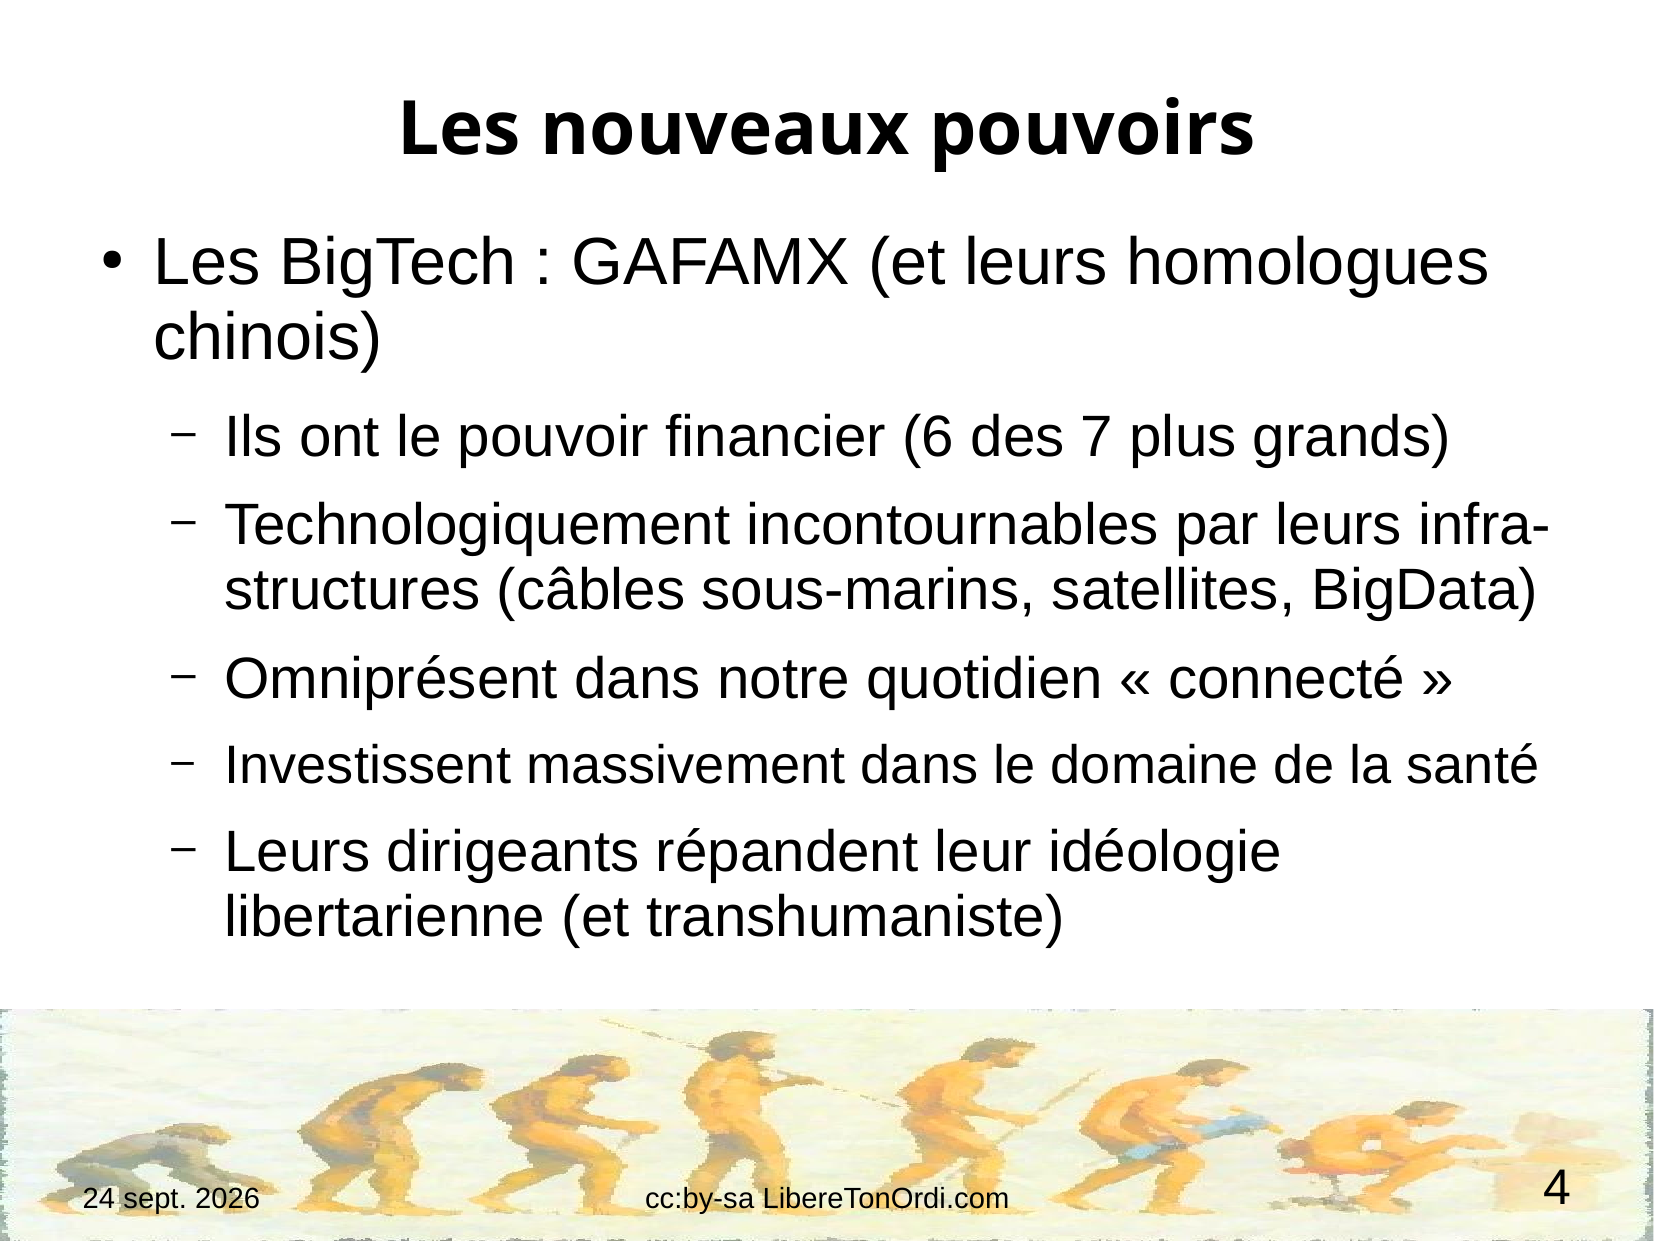

# Les nouveaux pouvoirs
Les BigTech : GAFAMX (et leurs homologues chinois)
Ils ont le pouvoir financier (6 des 7 plus grands)
Technologiquement incontournables par leurs infra-structures (câbles sous-marins, satellites, BigData)
Omniprésent dans notre quotidien « connecté »
Investissent massivement dans le domaine de la santé
Leurs dirigeants répandent leur idéologie libertarienne (et transhumaniste)
cc:by-sa LibereTonOrdi.com
4